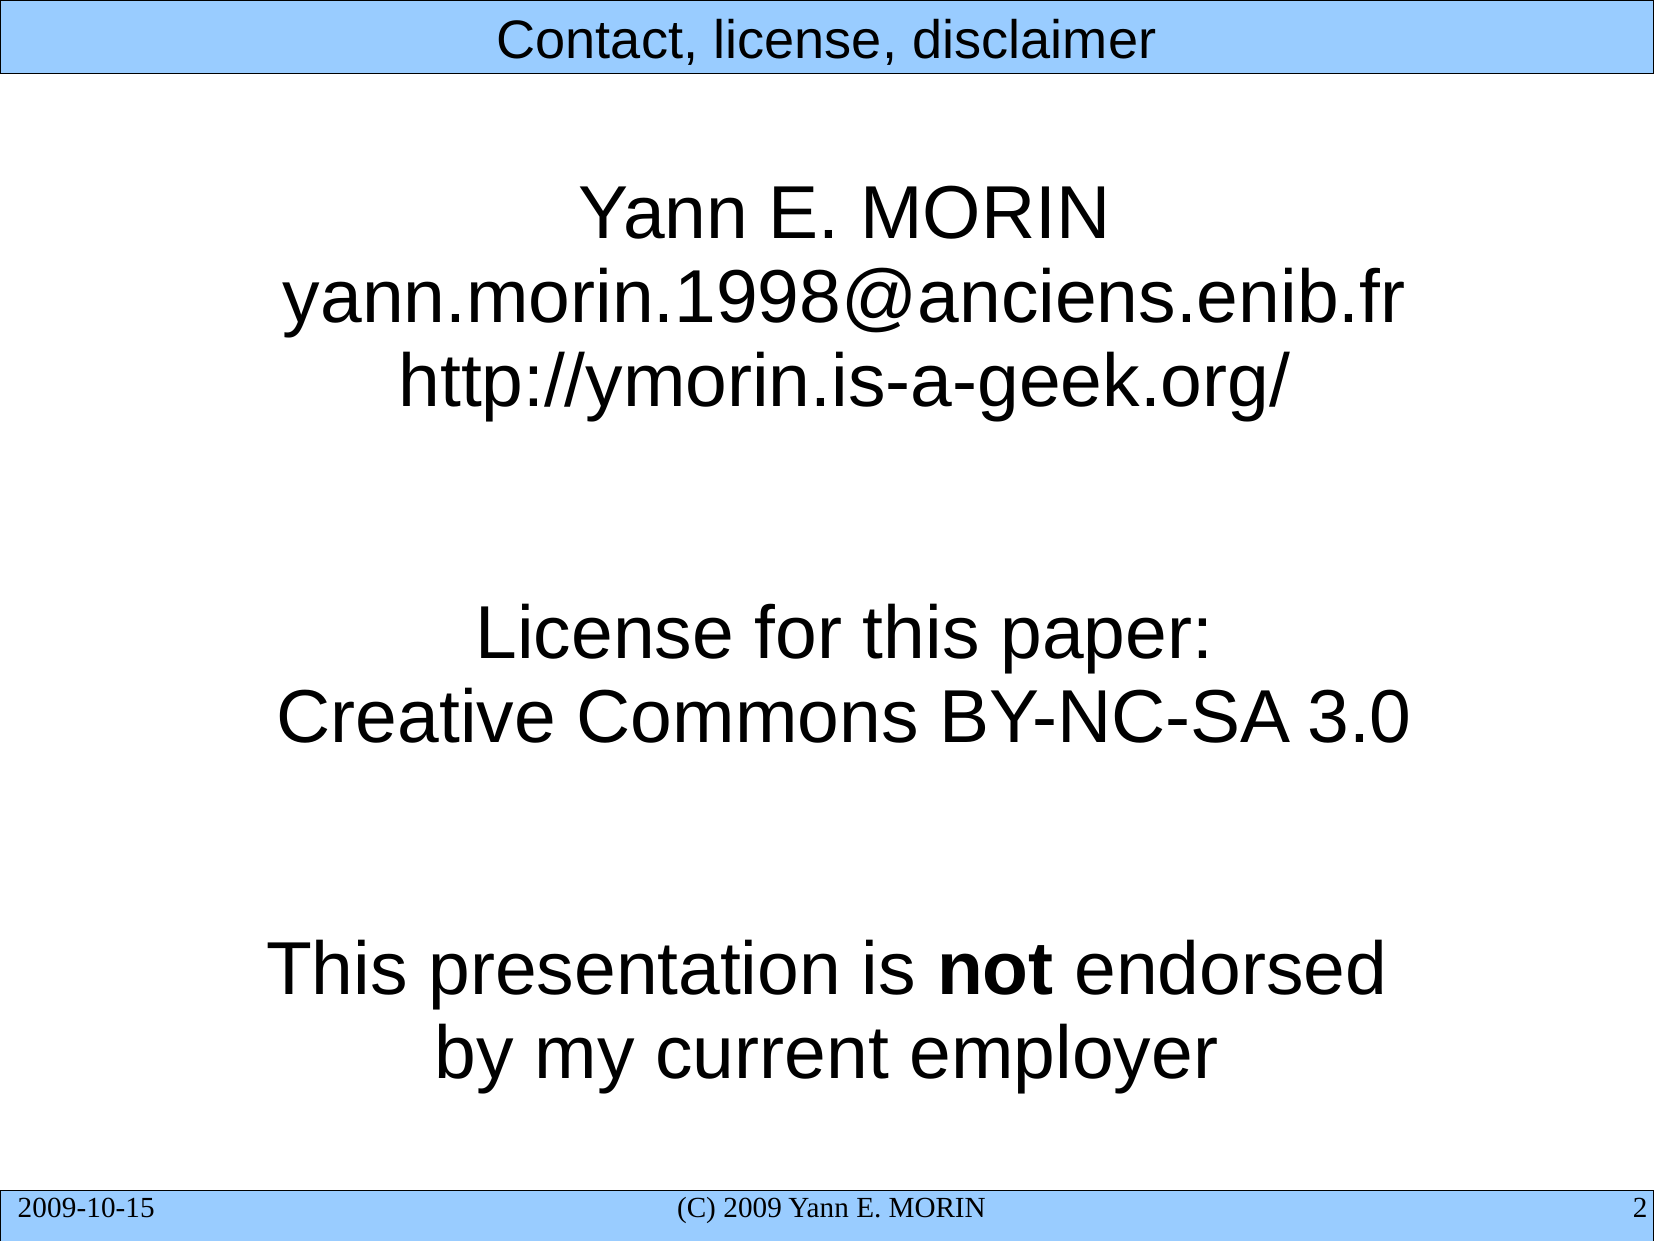

# Contact, license, disclaimer
Yann E. MORIN
yann.morin.1998@anciens.enib.fr
http://ymorin.is-a-geek.org/
License for this paper:
Creative Commons BY-NC-SA 3.0
This presentation is not endorsed
by my current employer
2009-10-15
(C) 2009 Yann E. MORIN
2